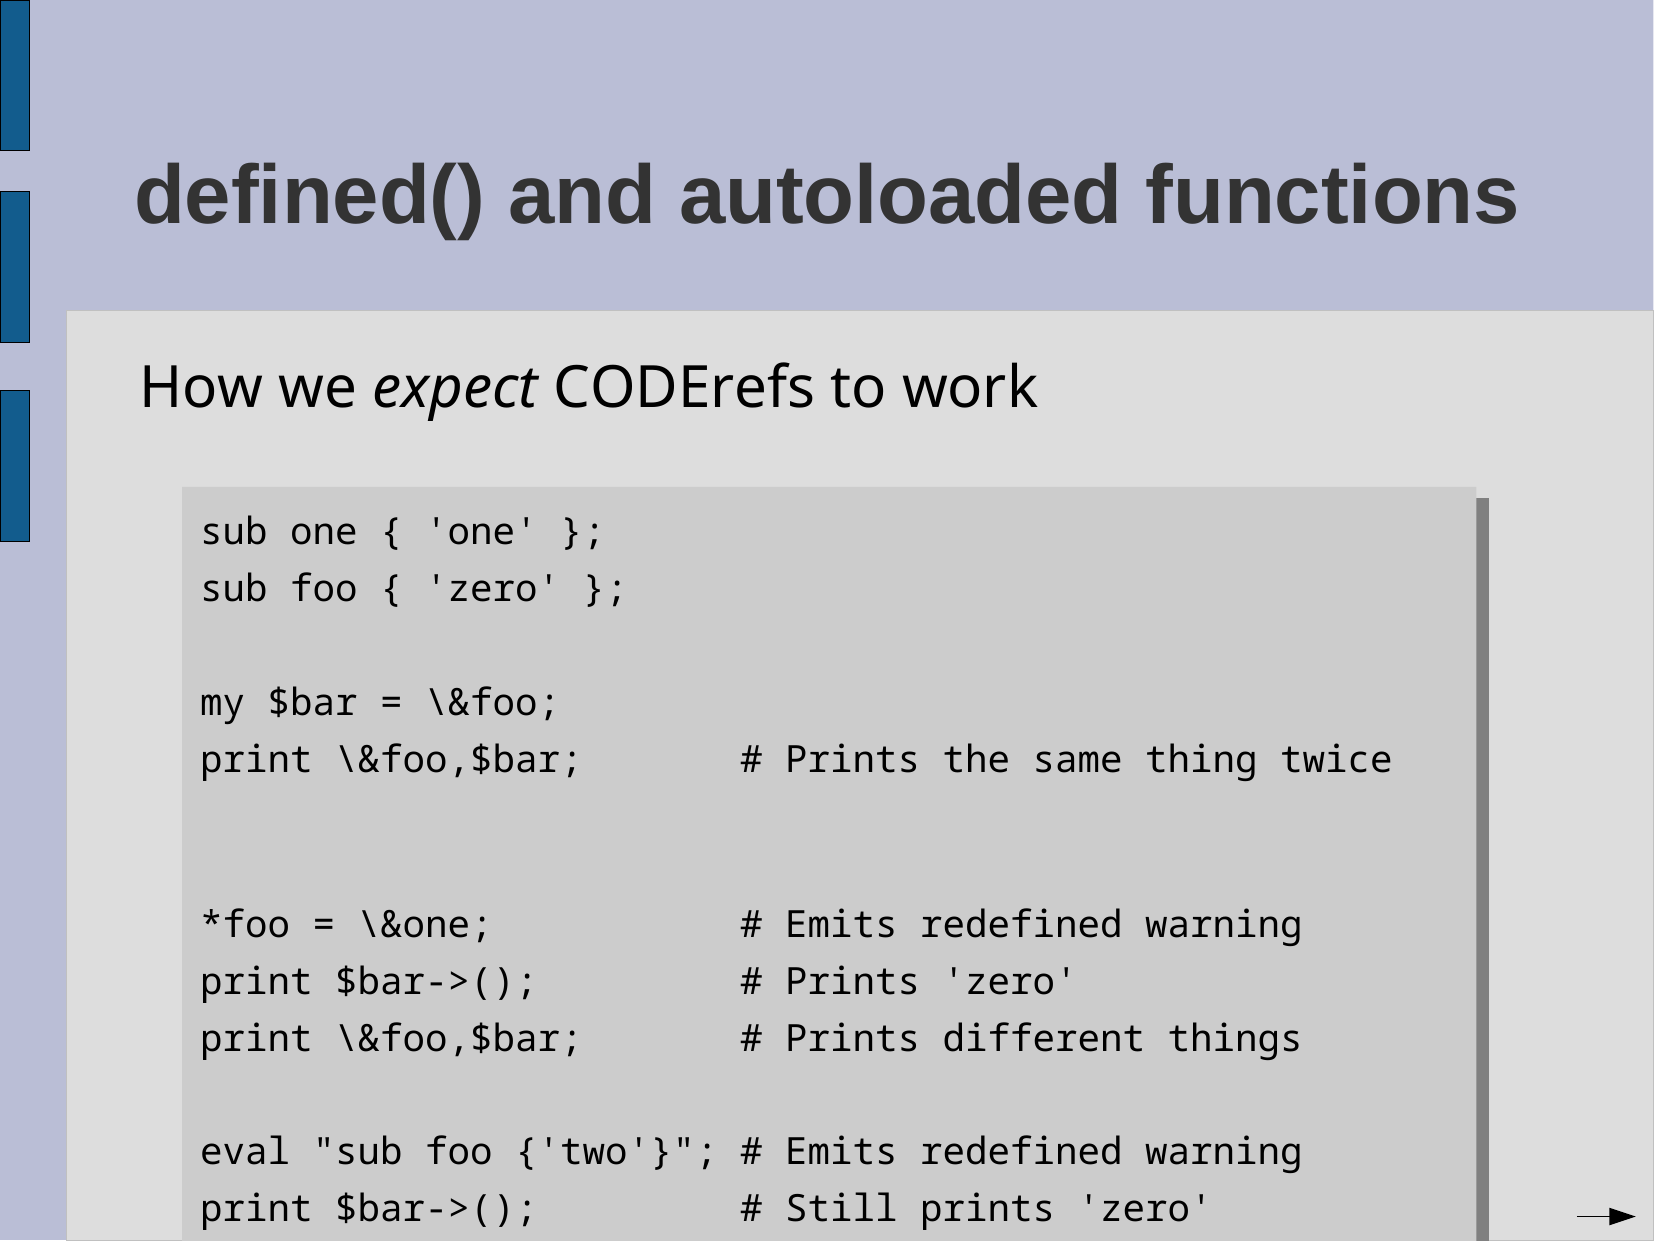

# defined() and autoloaded functions
How we expect CODErefs to work
sub one { 'one' };
sub foo { 'zero' };
my $bar = \&foo;
print \&foo,$bar; # Prints the same thing twice
*foo = \&one; # Emits redefined warning
print $bar->(); # Prints 'zero'
print \&foo,$bar; # Prints different things
eval "sub foo {'two'}"; # Emits redefined warning
print $bar->(); # Still prints 'zero'
print 0+defined(&$bar); # Prints 1